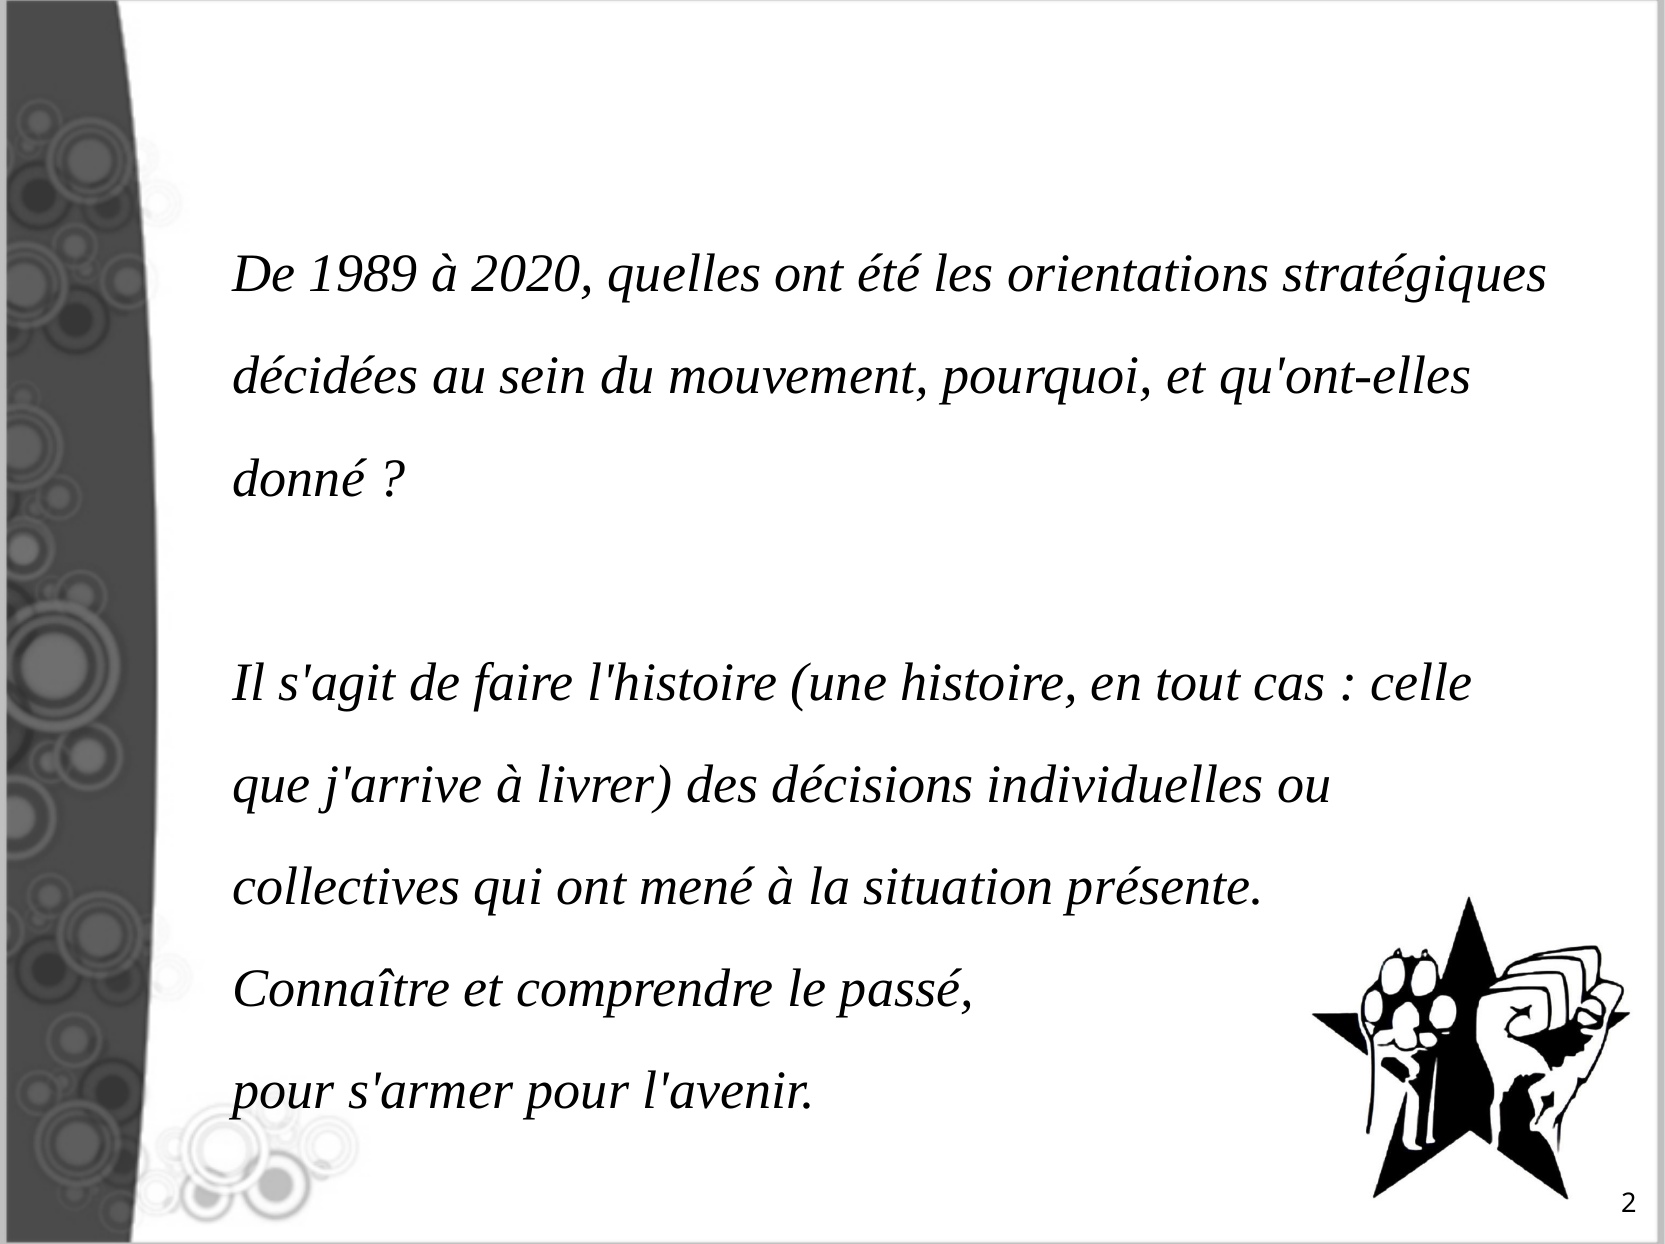

De 1989 à 2020, quelles ont été les orientations stratégiques décidées au sein du mouvement, pourquoi, et qu'ont-elles donné ?
Il s'agit de faire l'histoire (une histoire, en tout cas : celle que j'arrive à livrer) des décisions individuelles ou collectives qui ont mené à la situation présente.
Connaître et comprendre le passé,
pour s'armer pour l'avenir.